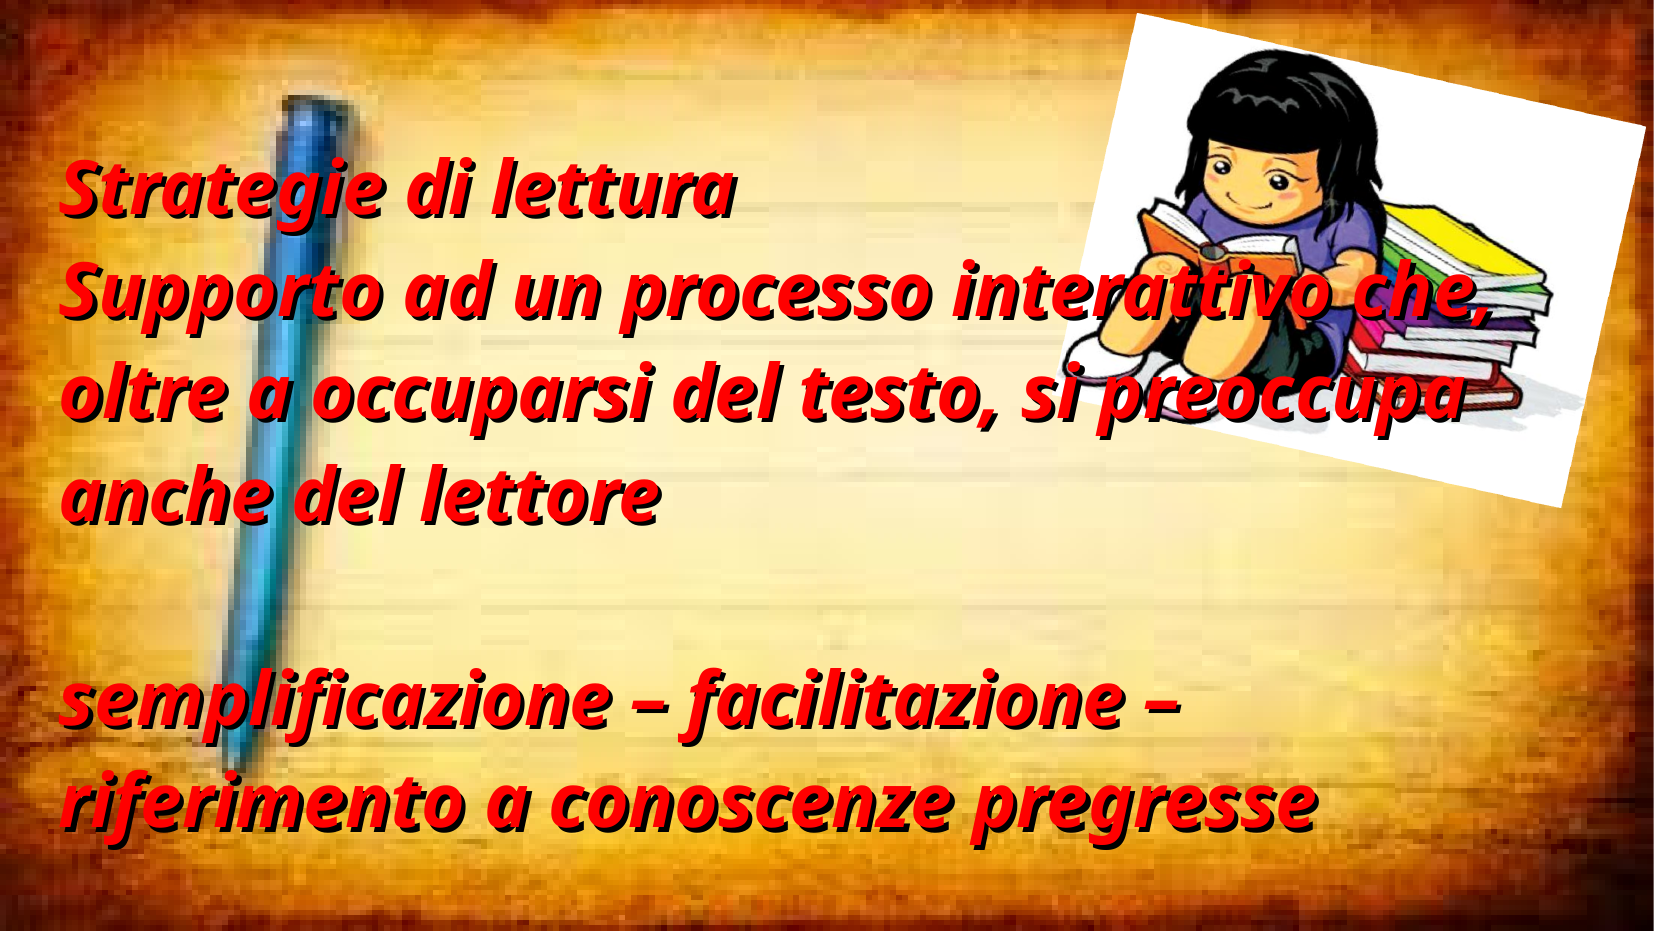

# Strategie di lettura
Supporto ad un processo interattivo che, oltre a occuparsi del testo, si preoccupa anche del lettore
semplificazione – facilitazione – riferimento a conoscenze pregresse